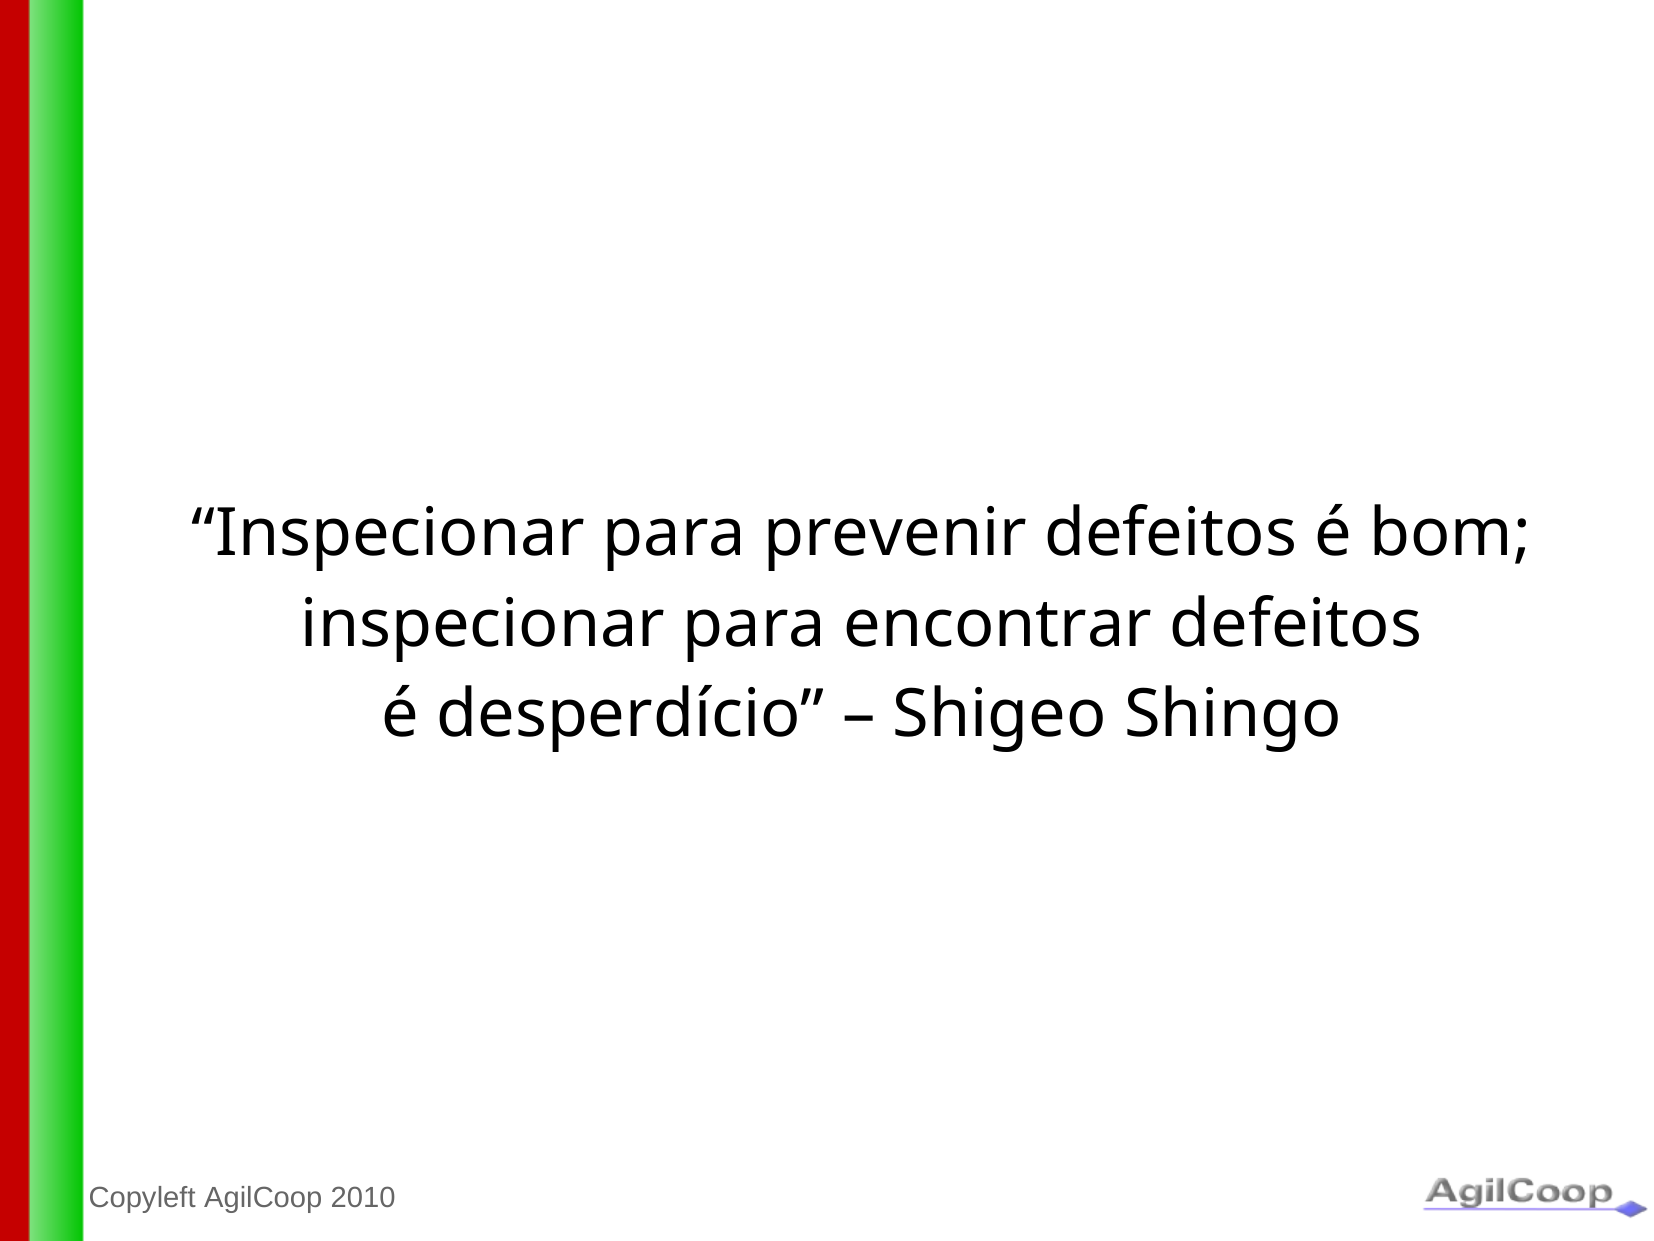

# “Inspecionar para prevenir defeitos é bom; inspecionar para encontrar defeitos
é desperdício” – Shigeo Shingo
Copyleft AgilCoop 2010